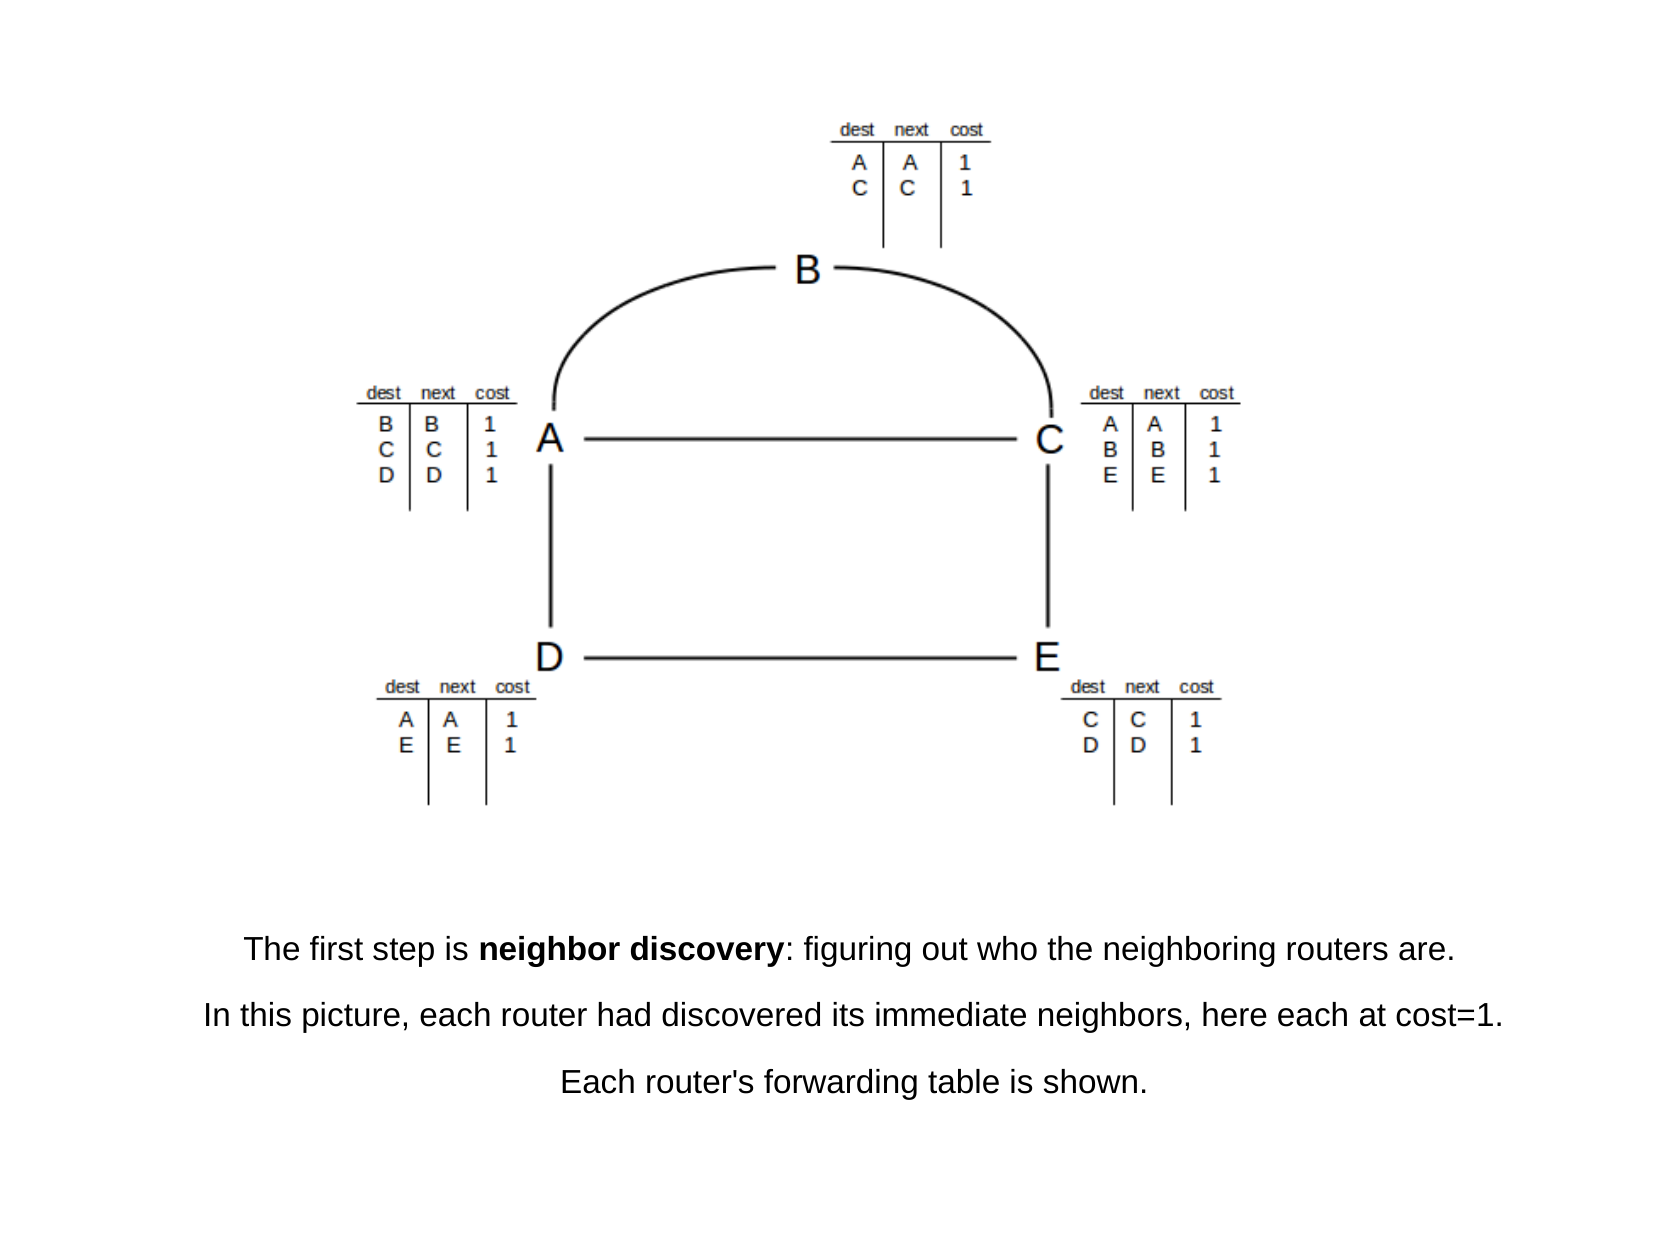

# The first step is neighbor discovery: figuring out who the neighboring routers are.
In this picture, each router had discovered its immediate neighbors, here each at cost=1.
Each router's forwarding table is shown.